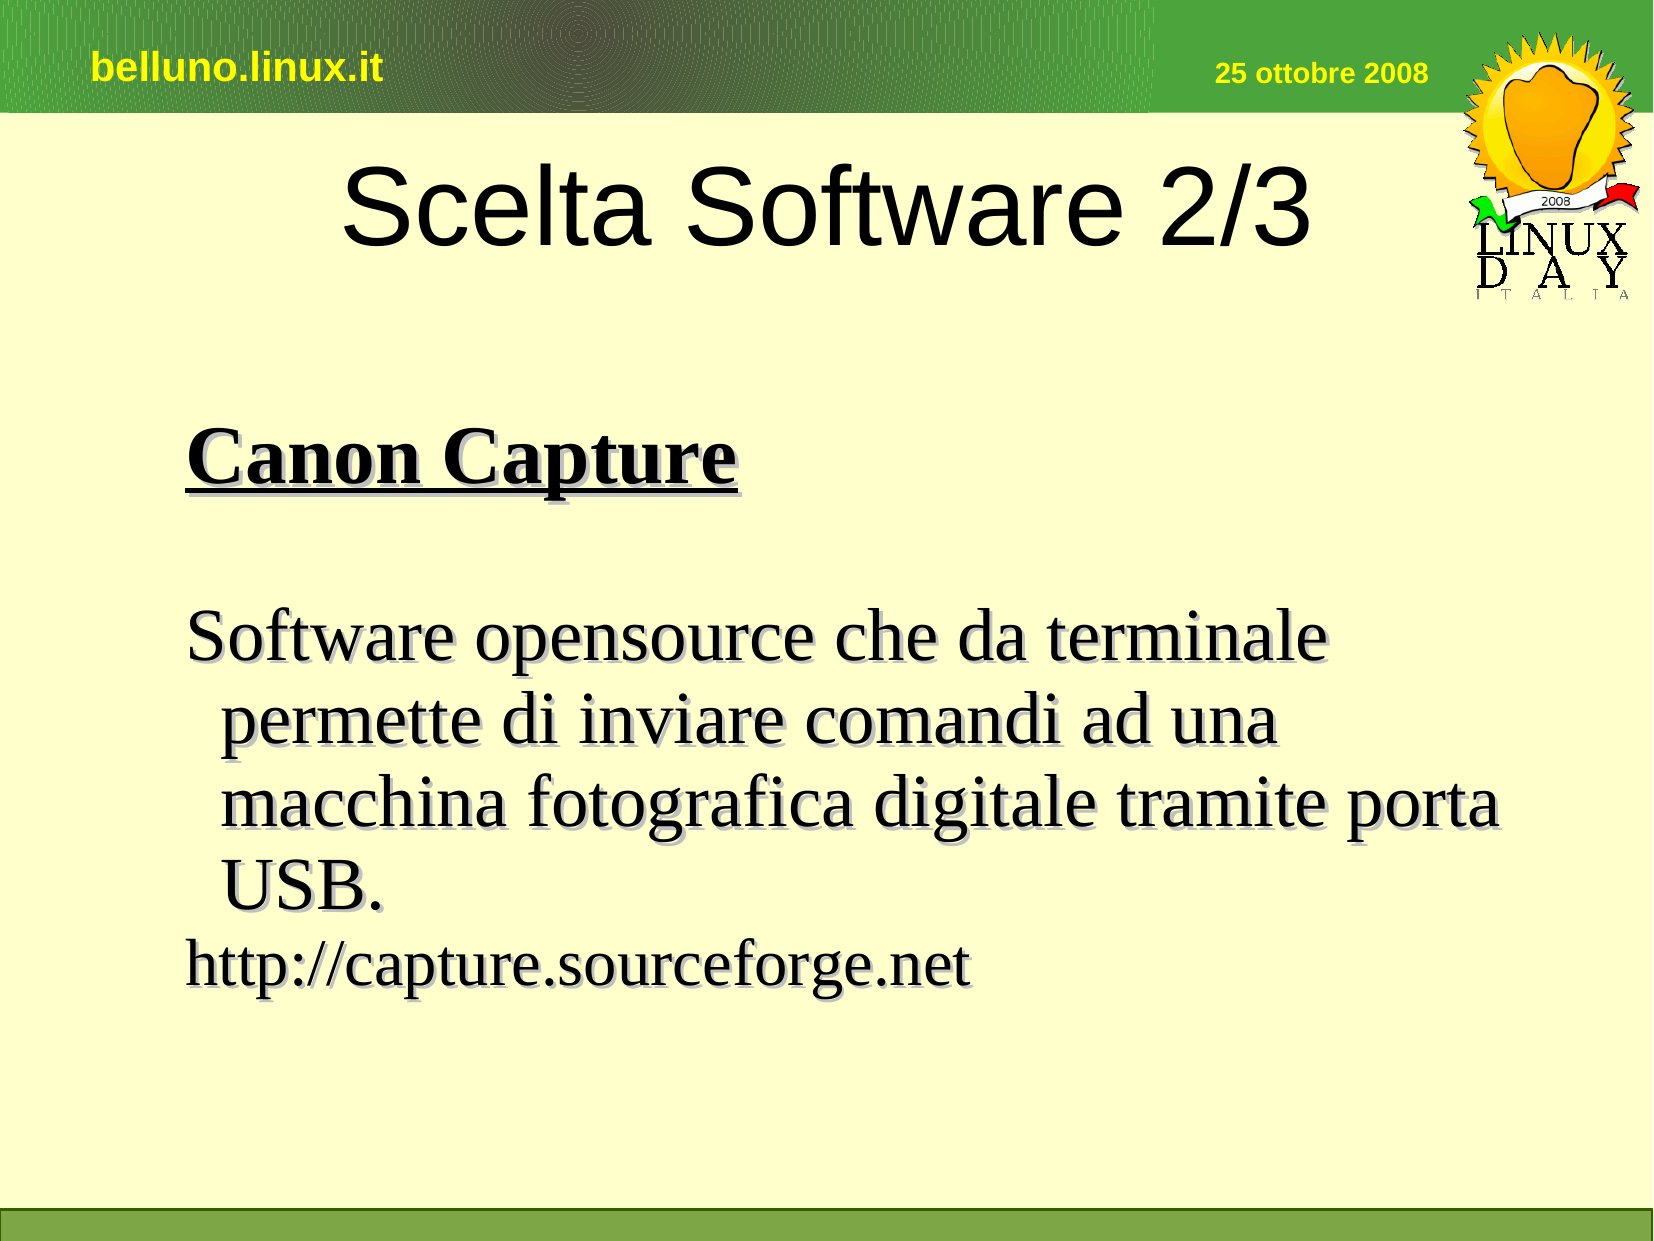

# Scelta Software 2/3
Canon Capture
Software opensource che da terminale permette di inviare comandi ad una macchina fotografica digitale tramite porta USB.
http://capture.sourceforge.net